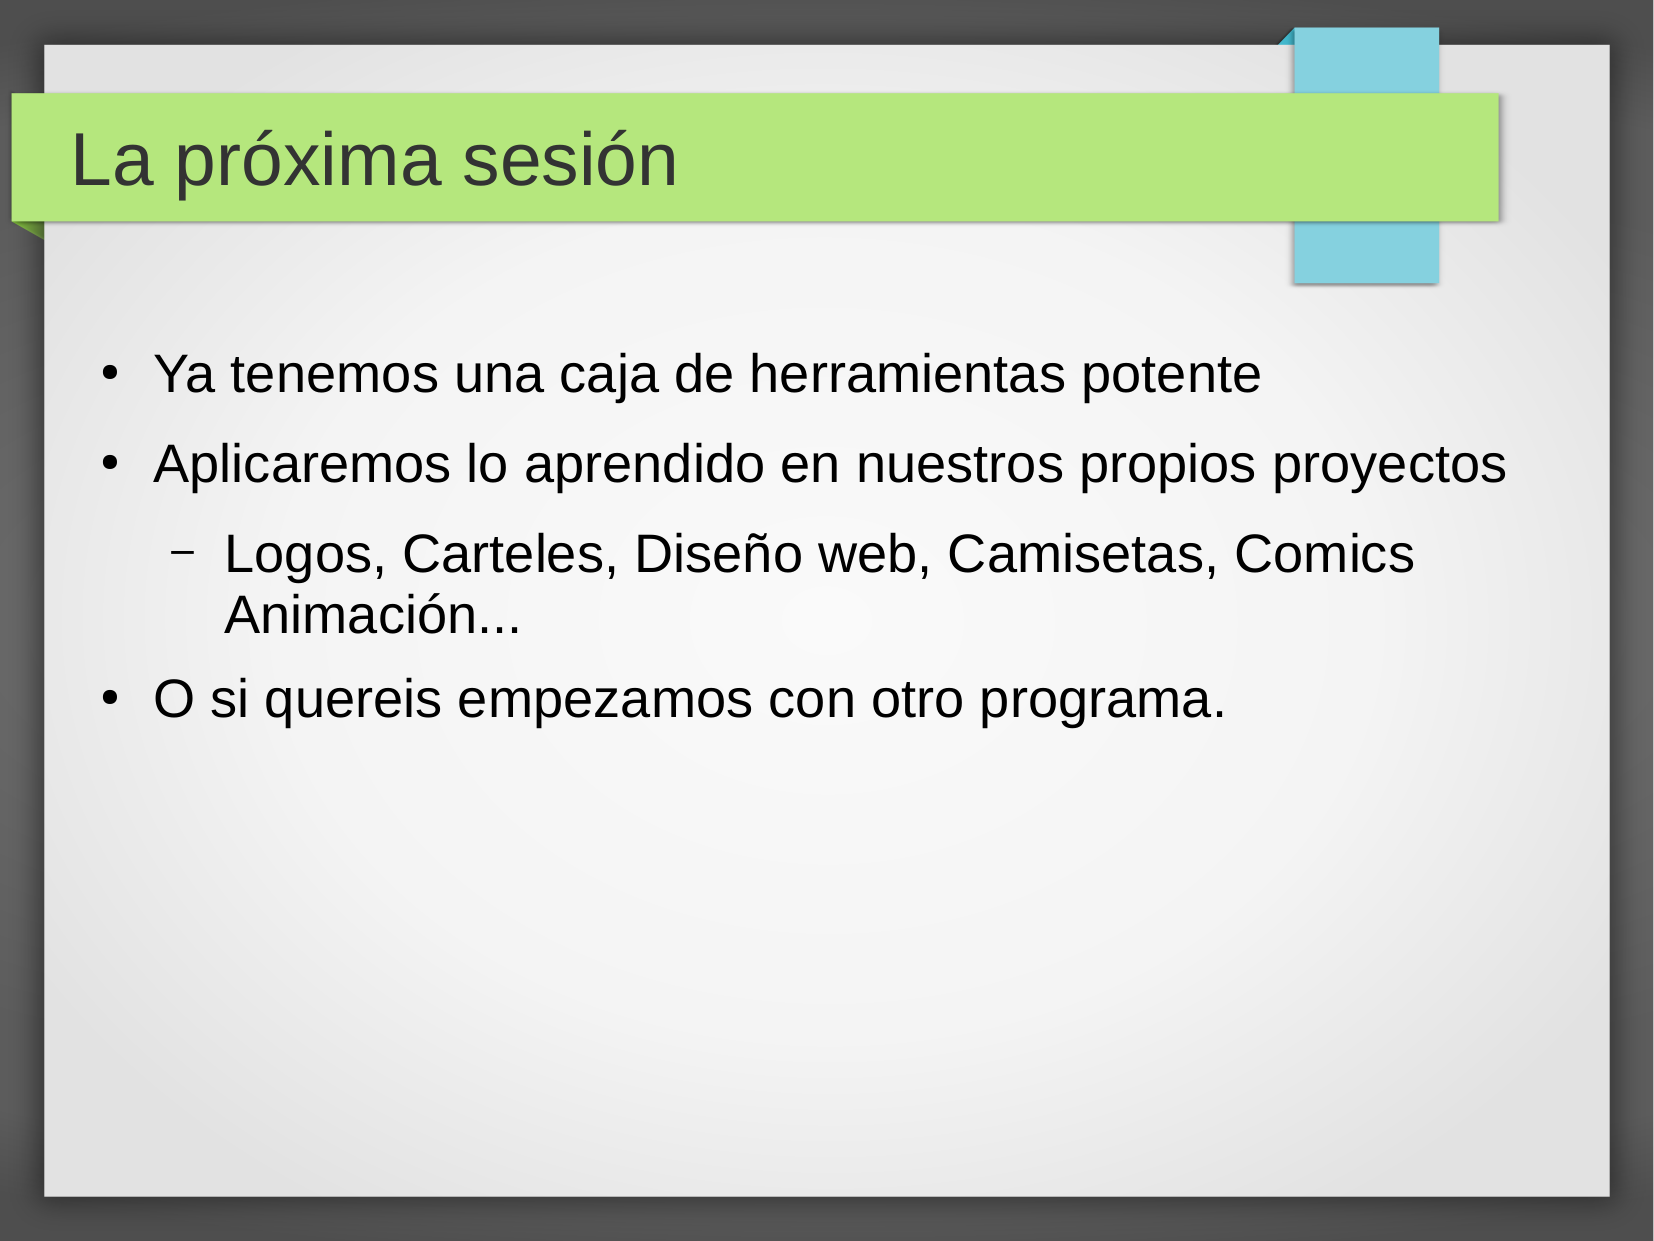

# La próxima sesión
Ya tenemos una caja de herramientas potente
Aplicaremos lo aprendido en nuestros propios proyectos
Logos, Carteles, Diseño web, Camisetas, Comics Animación...
O si quereis empezamos con otro programa.